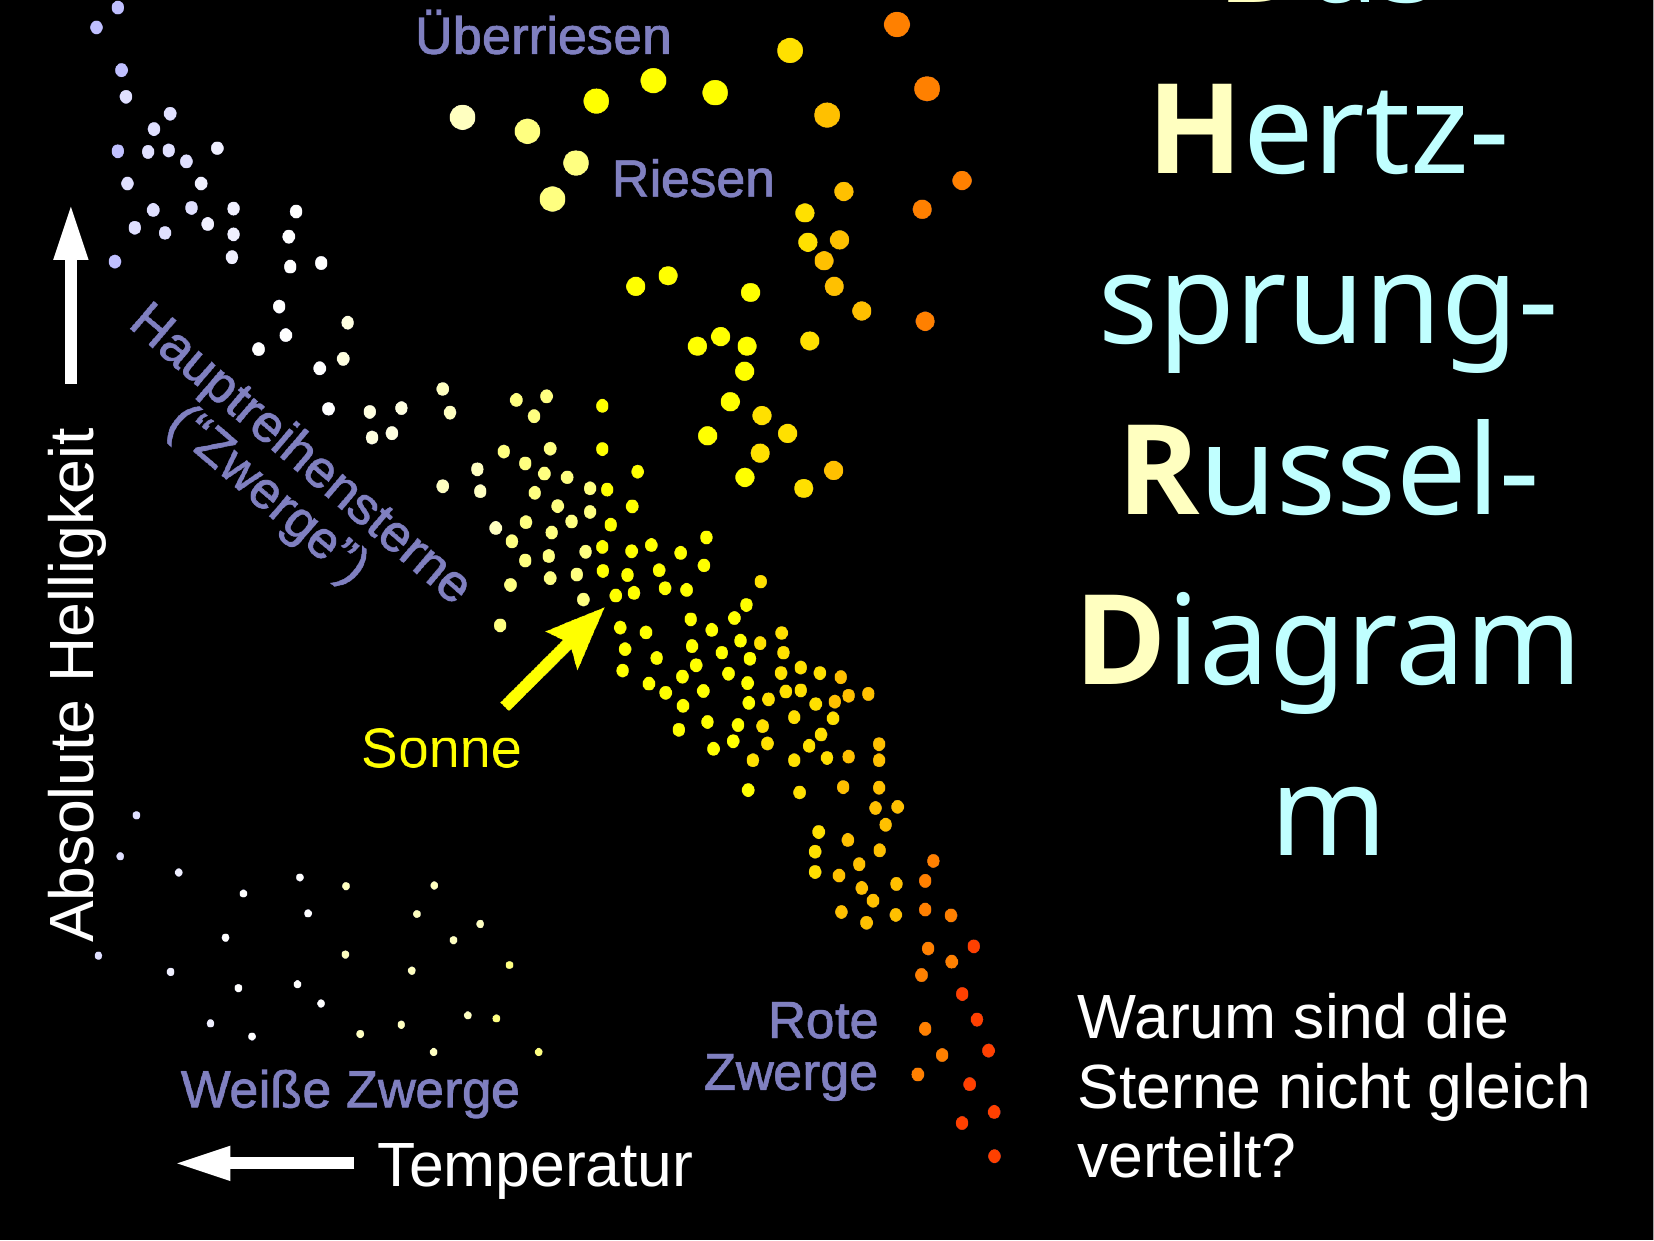

Absolute Helligkeit
Temperatur
# Das Hertz-sprung- Russel-Diagramm
Warum sind die Sterne nicht gleich verteilt?